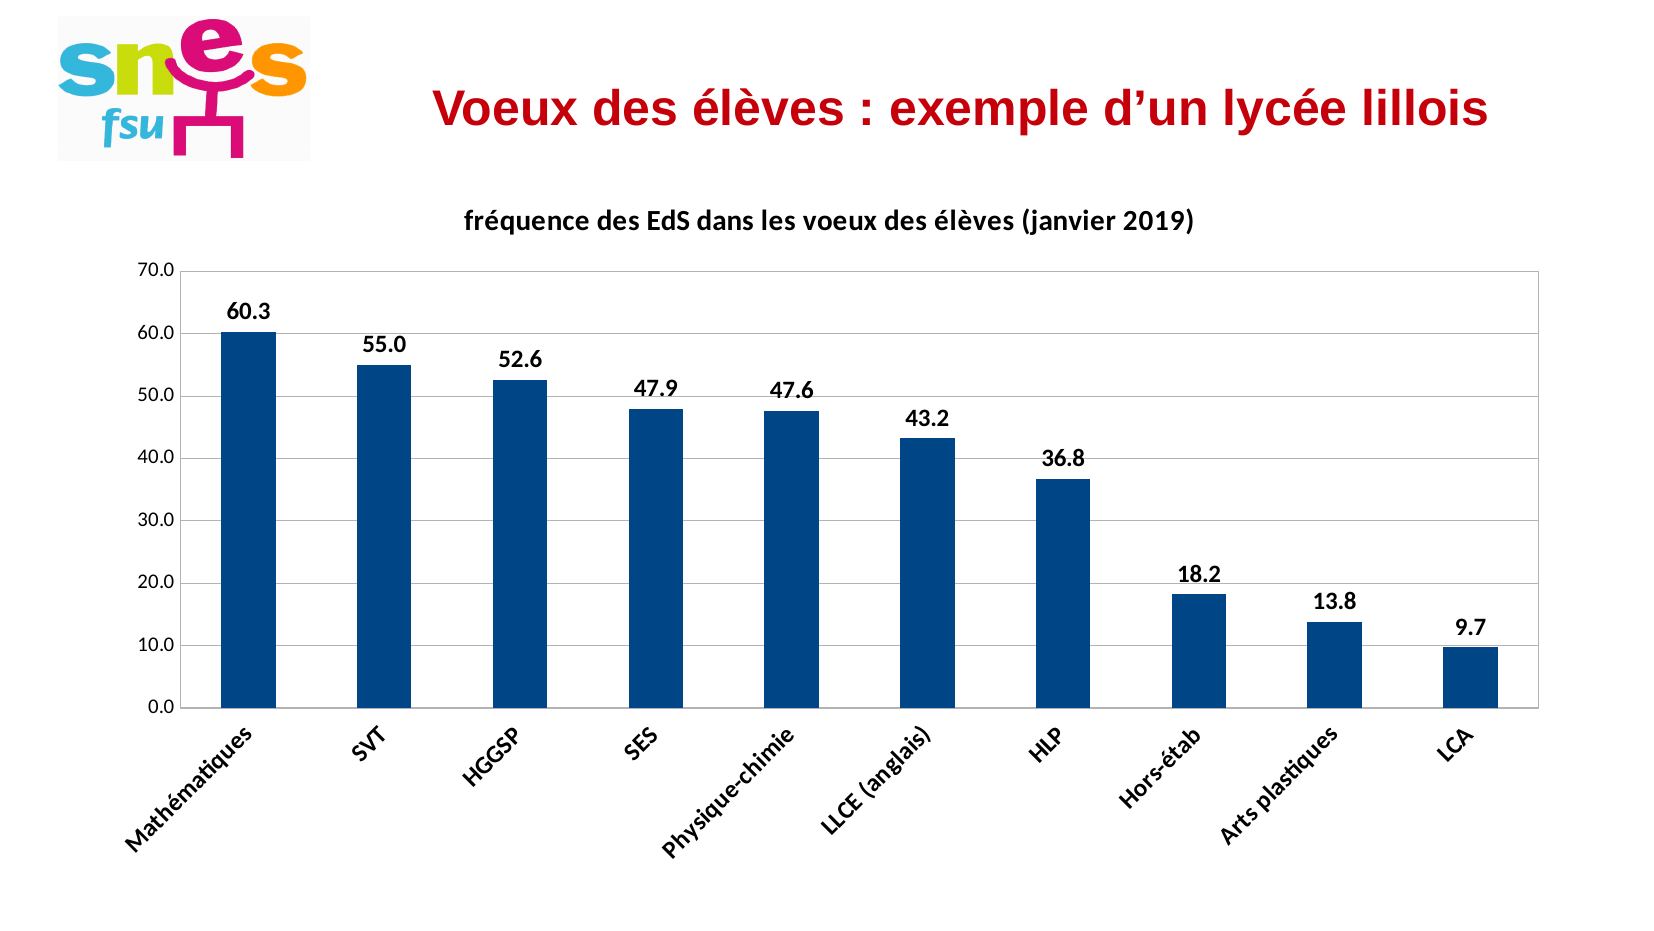

Voeux des élèves : exemple d’un lycée lillois
### Chart: fréquence des EdS dans les voeux des élèves (janvier 2019)
| Category | Colonne F |
|---|---|
| Mathématiques | 60.2941176470588 |
| SVT | 55.0 |
| HGGSP | 52.6470588235294 |
| SES | 47.9411764705882 |
| Physique-chimie | 47.6470588235294 |
| LLCE (anglais) | 43.2352941176471 |
| HLP | 36.7647058823529 |
| Hors-étab | 18.2352941176471 |
| Arts plastiques | 13.8235294117647 |
| LCA | 9.70588235294118 |